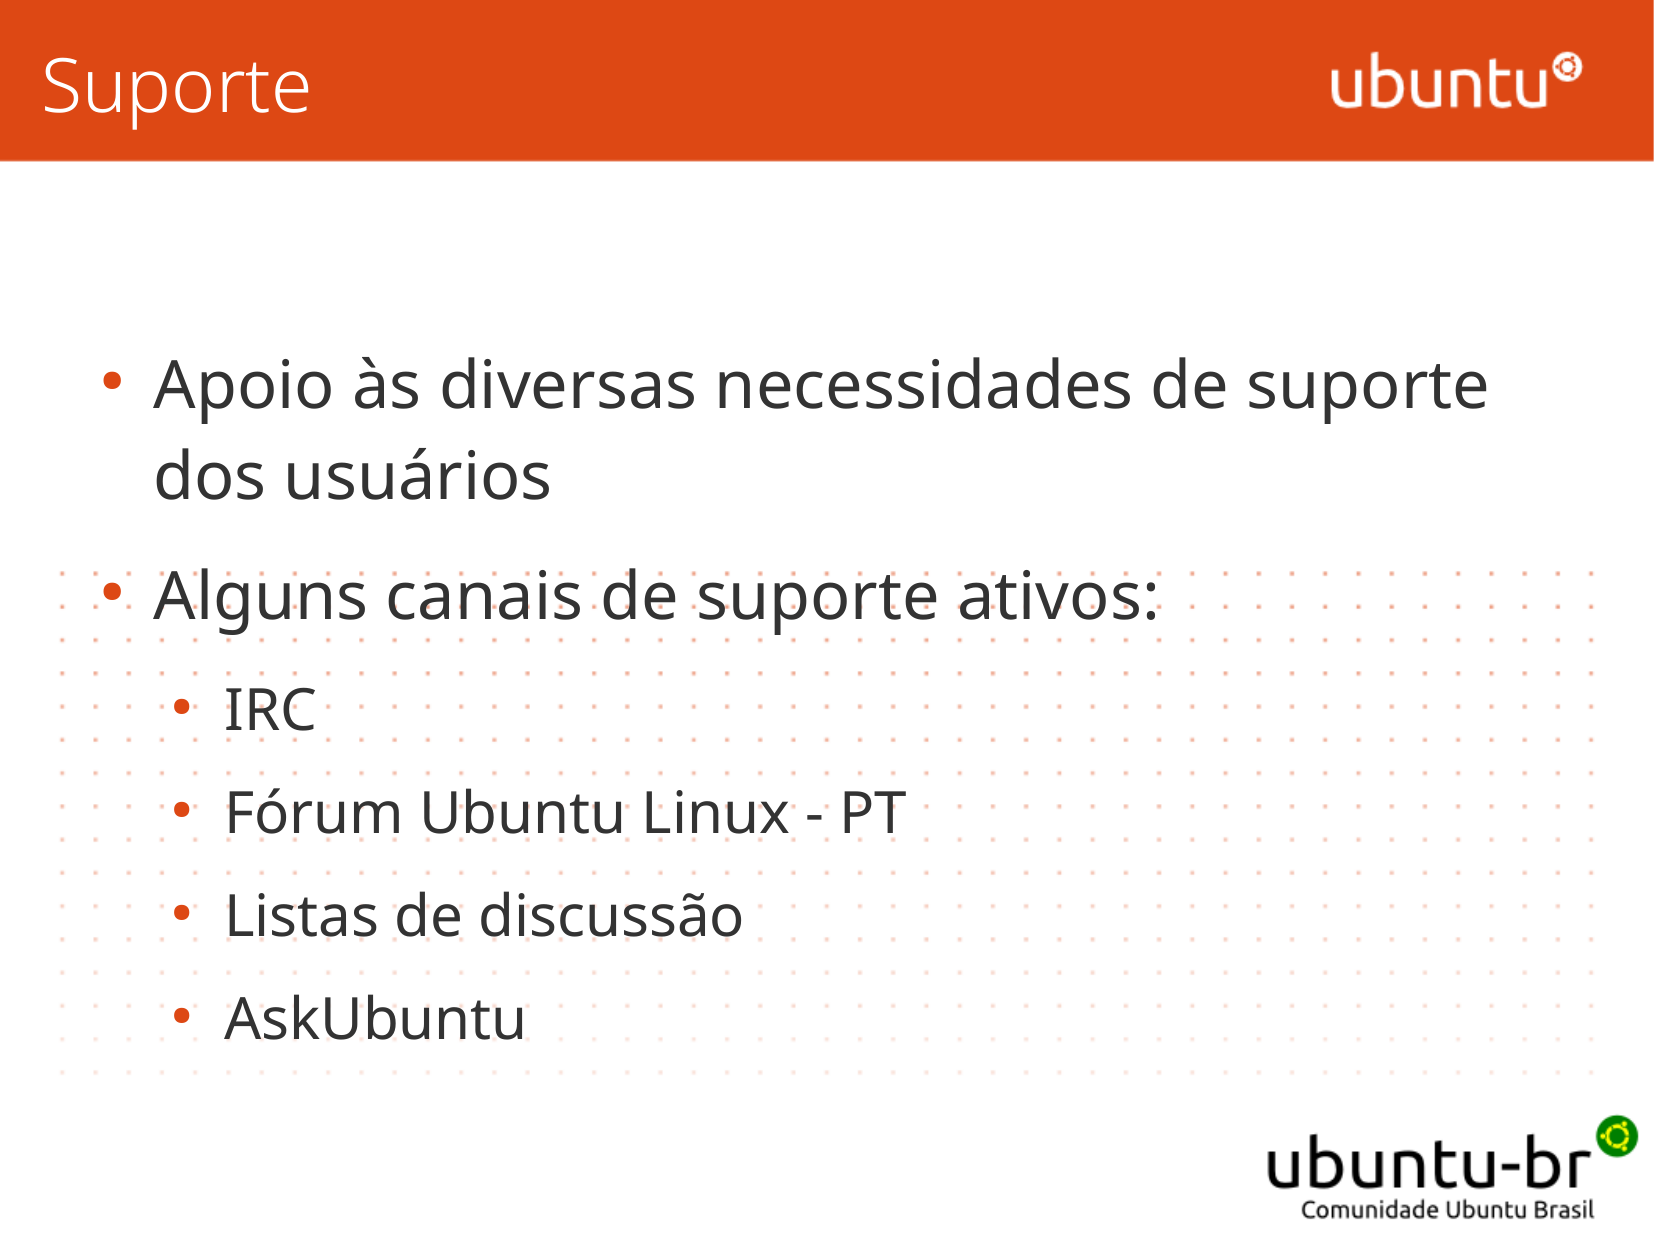

# Suporte
Apoio às diversas necessidades de suporte dos usuários
Alguns canais de suporte ativos:
IRC
Fórum Ubuntu Linux - PT
Listas de discussão
AskUbuntu